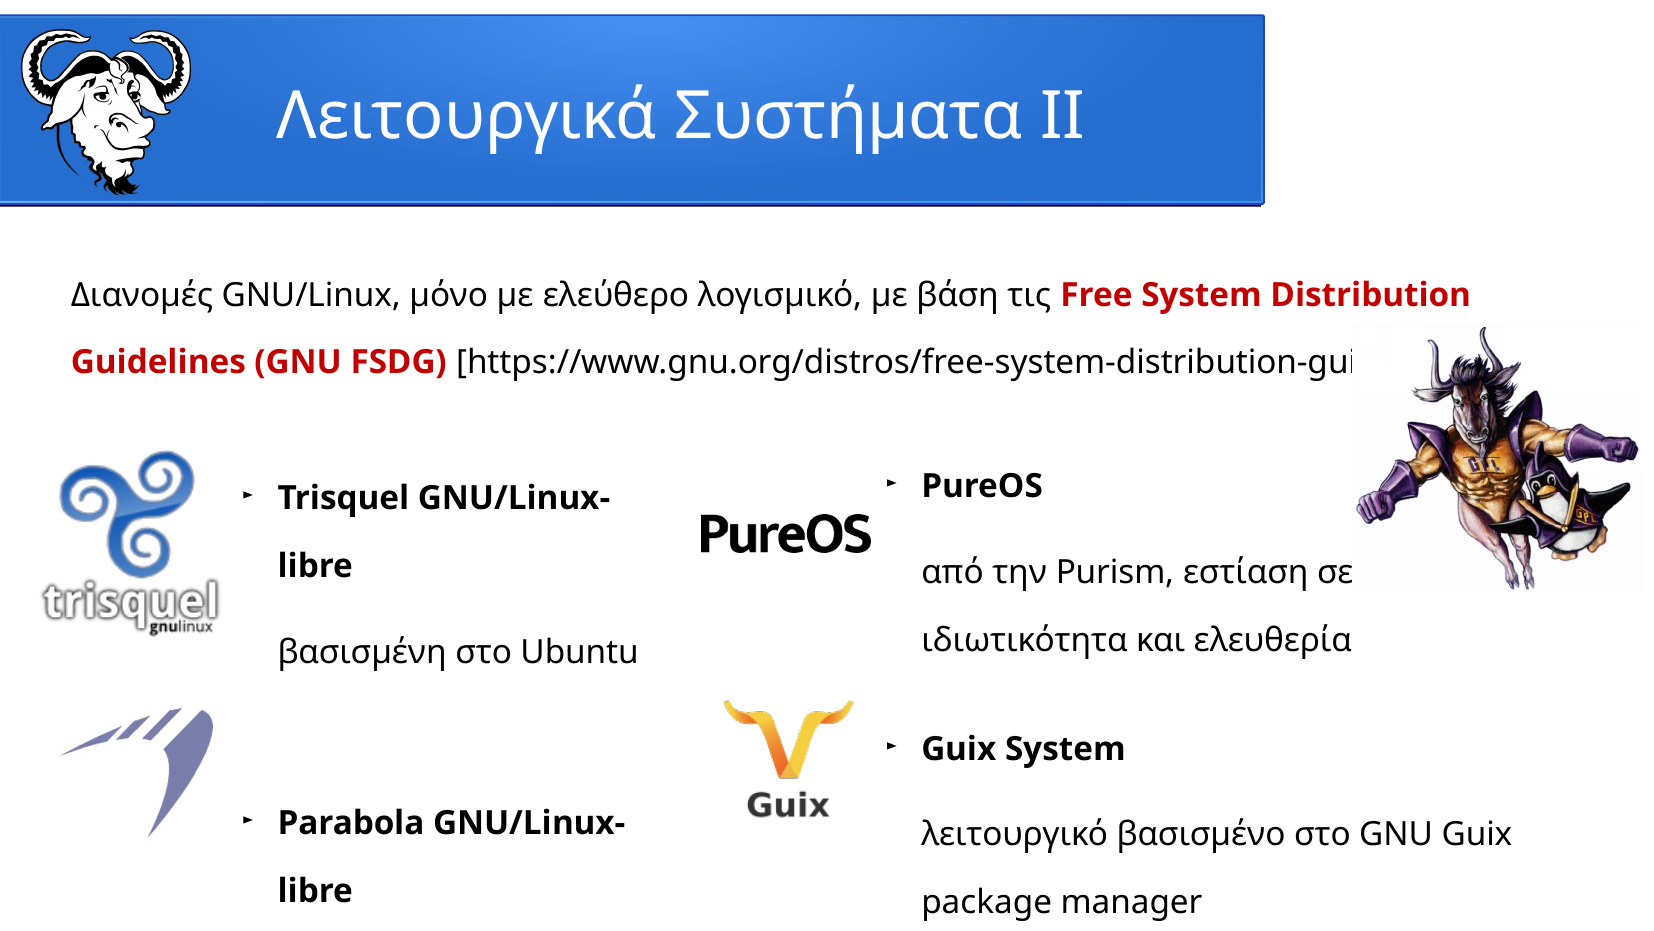

# Λειτουργικά Συστήματα ΙI
Διανομές GNU/Linux, μόνο με ελεύθερο λογισμικό, με βάση τις Free System Distribution Guidelines (GNU FSDG) [https://www.gnu.org/distros/free-system-distribution-guidelines.html]
PureOS
από την Purism, εστίαση σε ιδιωτικότητα και ελευθερία
Guix System
λειτουργικό βασισμένο στο GNU Guix package manager
Trisquel GNU/Linux-libre
βασισμένη στο Ubuntu
Parabola GNU/Linux-libre
βασισμένη στο Arch Linux